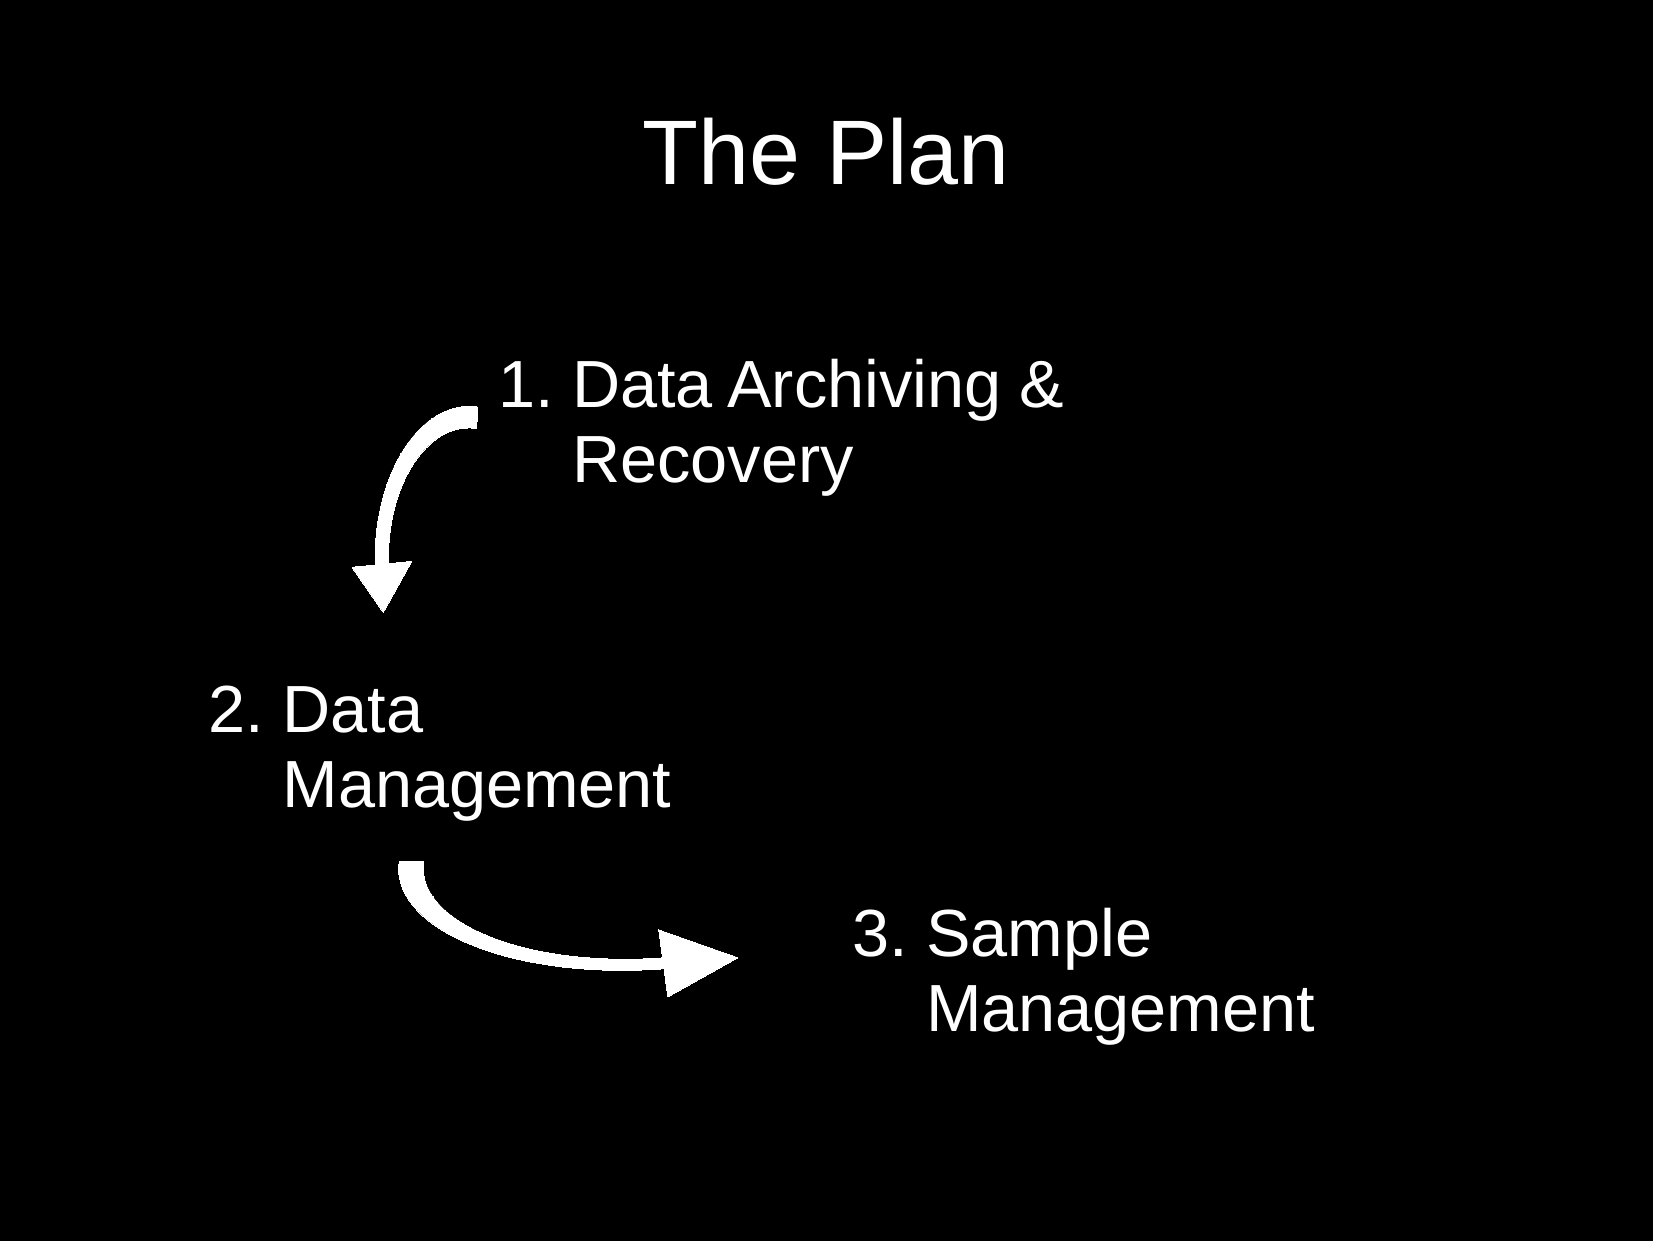

# The Plan
1. Data Archiving &
 Recovery
2. Data
 Management
3. Sample
 Management